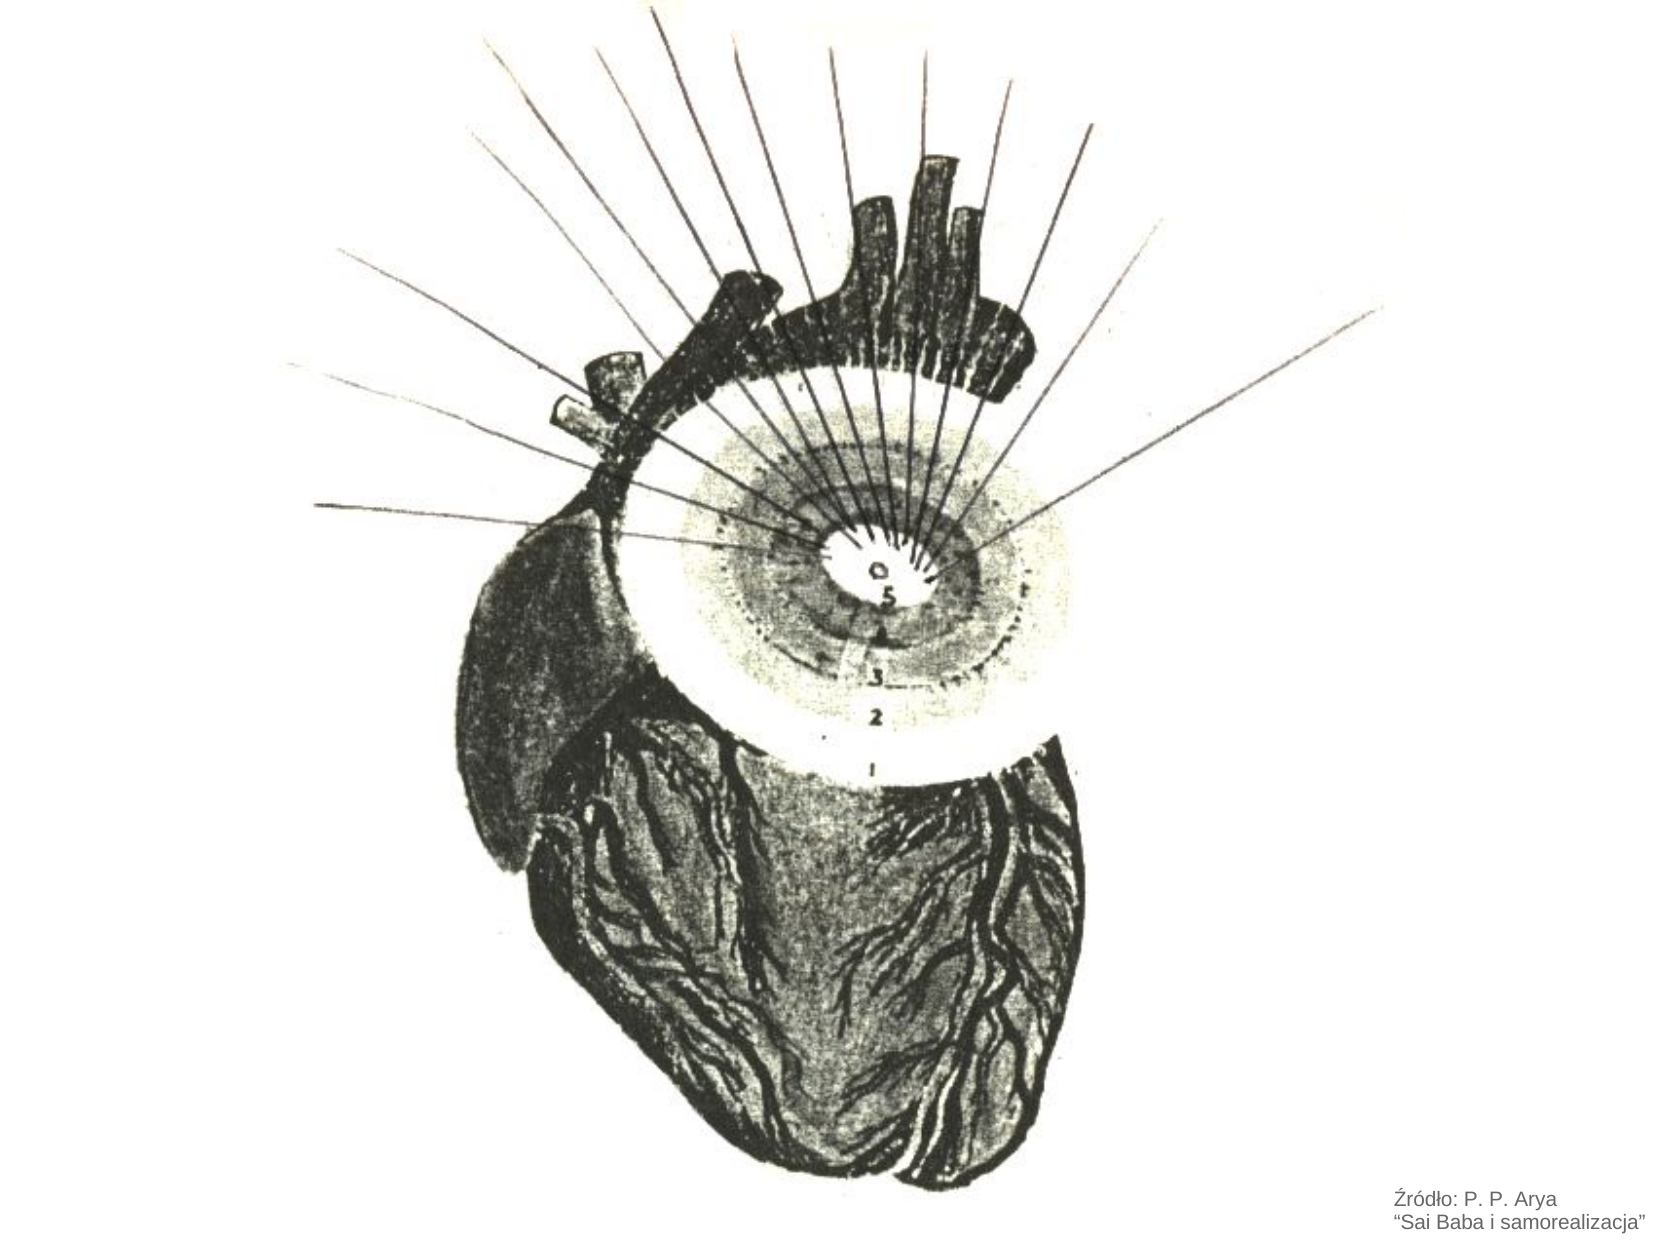

Źródło: P. P. Arya
“Sai Baba i samorealizacja”